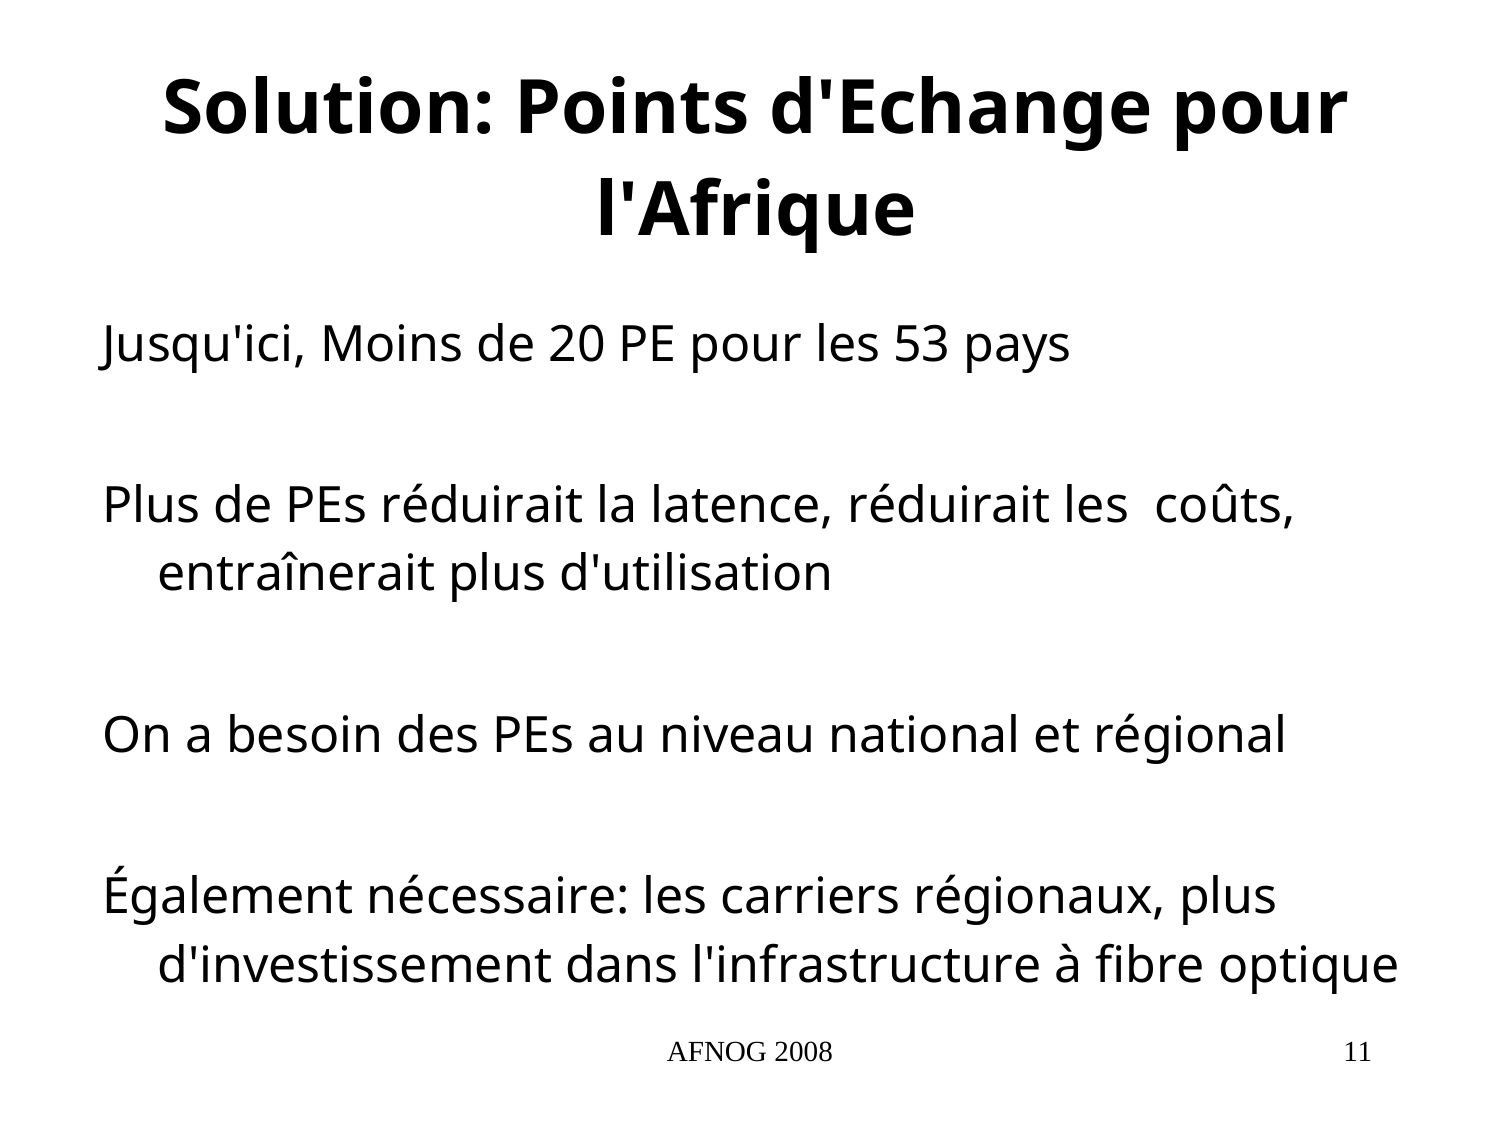

# Solution: Points d'Echange pour l'Afrique
Jusqu'ici, Moins de 20 PE pour les 53 pays
Plus de PEs réduirait la latence, réduirait les coûts, entraînerait plus d'utilisation
On a besoin des PEs au niveau national et régional
Également nécessaire: les carriers régionaux, plus d'investissement dans l'infrastructure à fibre optique
AFNOG 2008